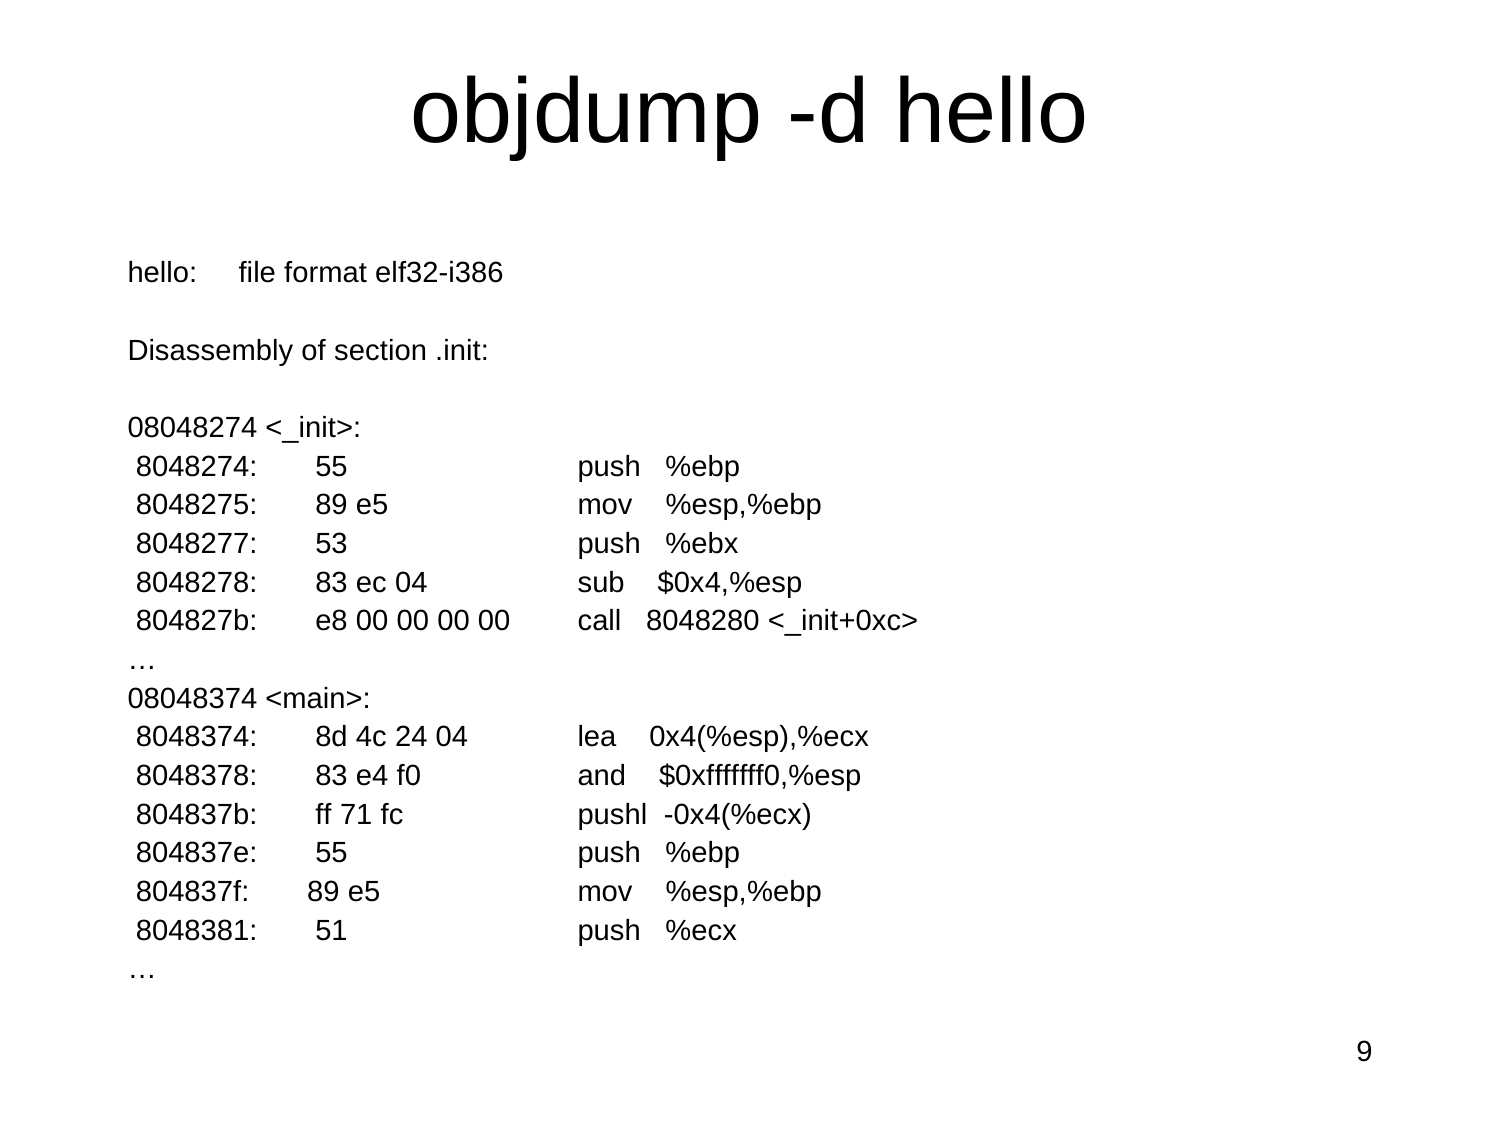

# objdump -d hello
hello: file format elf32-i386
Disassembly of section .init:
08048274 <_init>:
 8048274: 55 	push %ebp
 8048275: 89 e5 	mov %esp,%ebp
 8048277: 53 	push %ebx
 8048278: 83 ec 04 	sub $0x4,%esp
 804827b: e8 00 00 00 00	call 8048280 <_init+0xc>
…
08048374 <main>:
 8048374: 8d 4c 24 04 	lea 0x4(%esp),%ecx
 8048378: 83 e4 f0 	and $0xfffffff0,%esp
 804837b: ff 71 fc 	pushl -0x4(%ecx)
 804837e: 55 	push %ebp
 804837f: 89 e5 	mov %esp,%ebp
 8048381: 51 	push %ecx
…